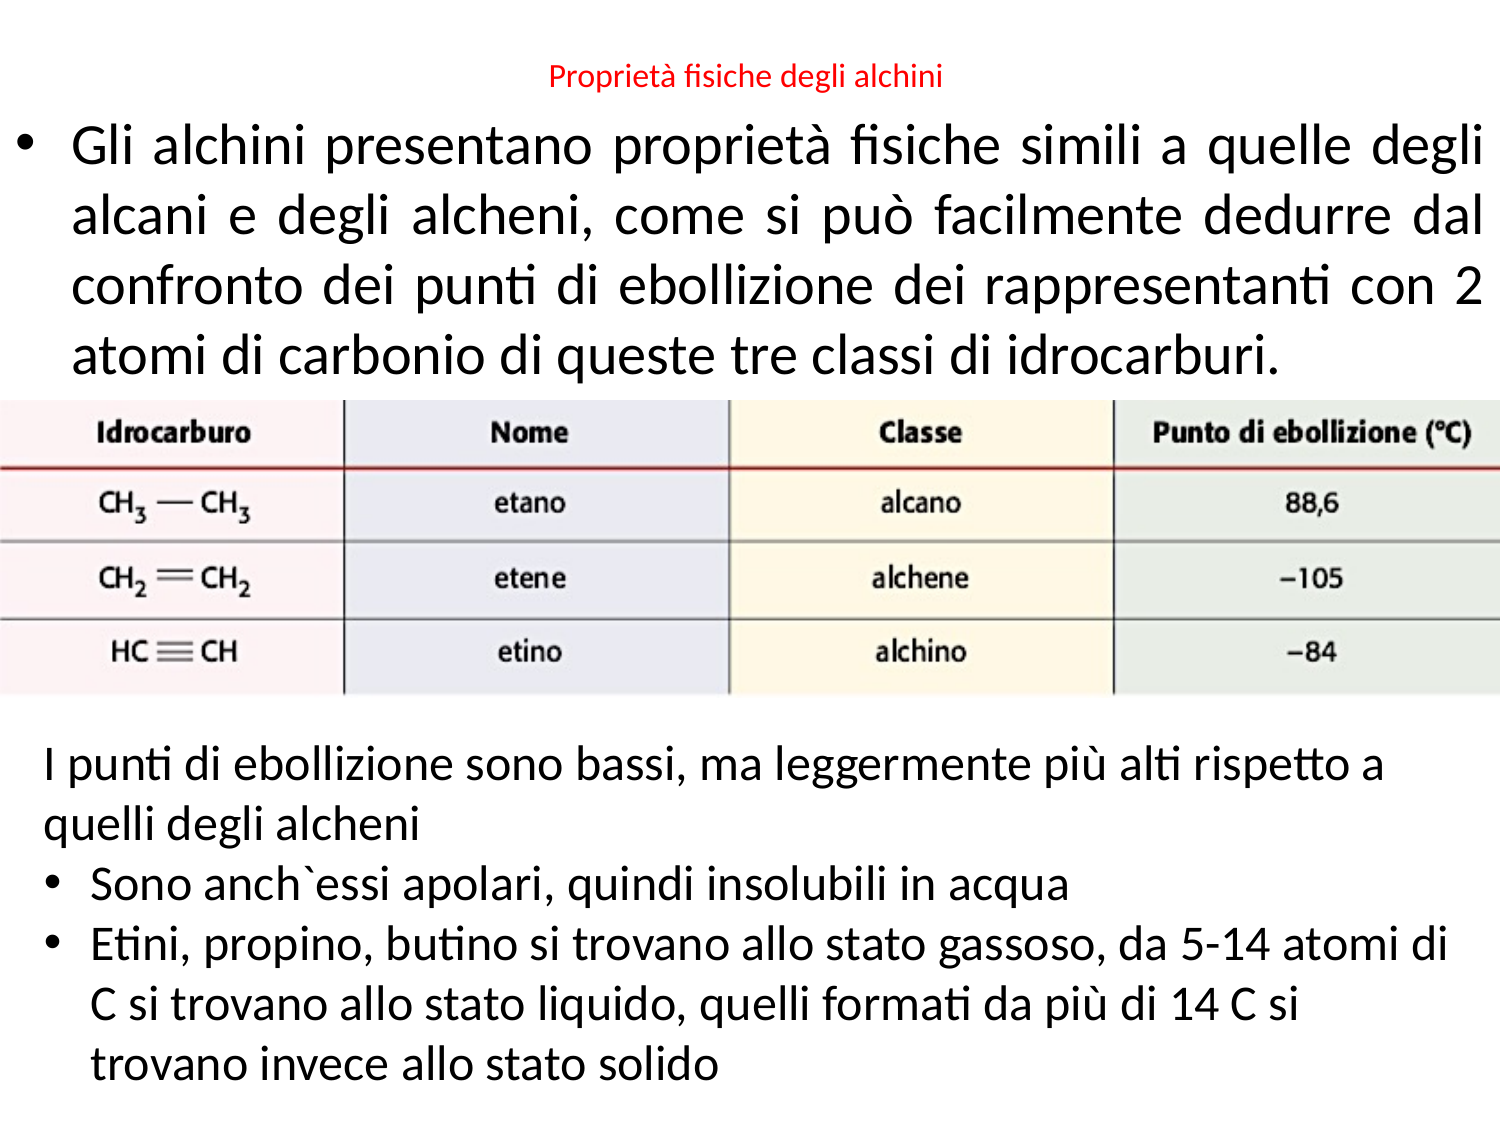

# Proprietà fisiche degli alchini
Gli alchini presentano proprietà fisiche simili a quelle degli alcani e degli alcheni, come si può facilmente dedurre dal confronto dei punti di ebollizione dei rappresentanti con 2 atomi di carbonio di queste tre classi di idrocarburi.
I punti di ebollizione sono bassi, ma leggermente più alti rispetto a quelli degli alcheni
Sono anch`essi apolari, quindi insolubili in acqua
Etini, propino, butino si trovano allo stato gassoso, da 5-14 atomi di C si trovano allo stato liquido, quelli formati da più di 14 C si trovano invece allo stato solido